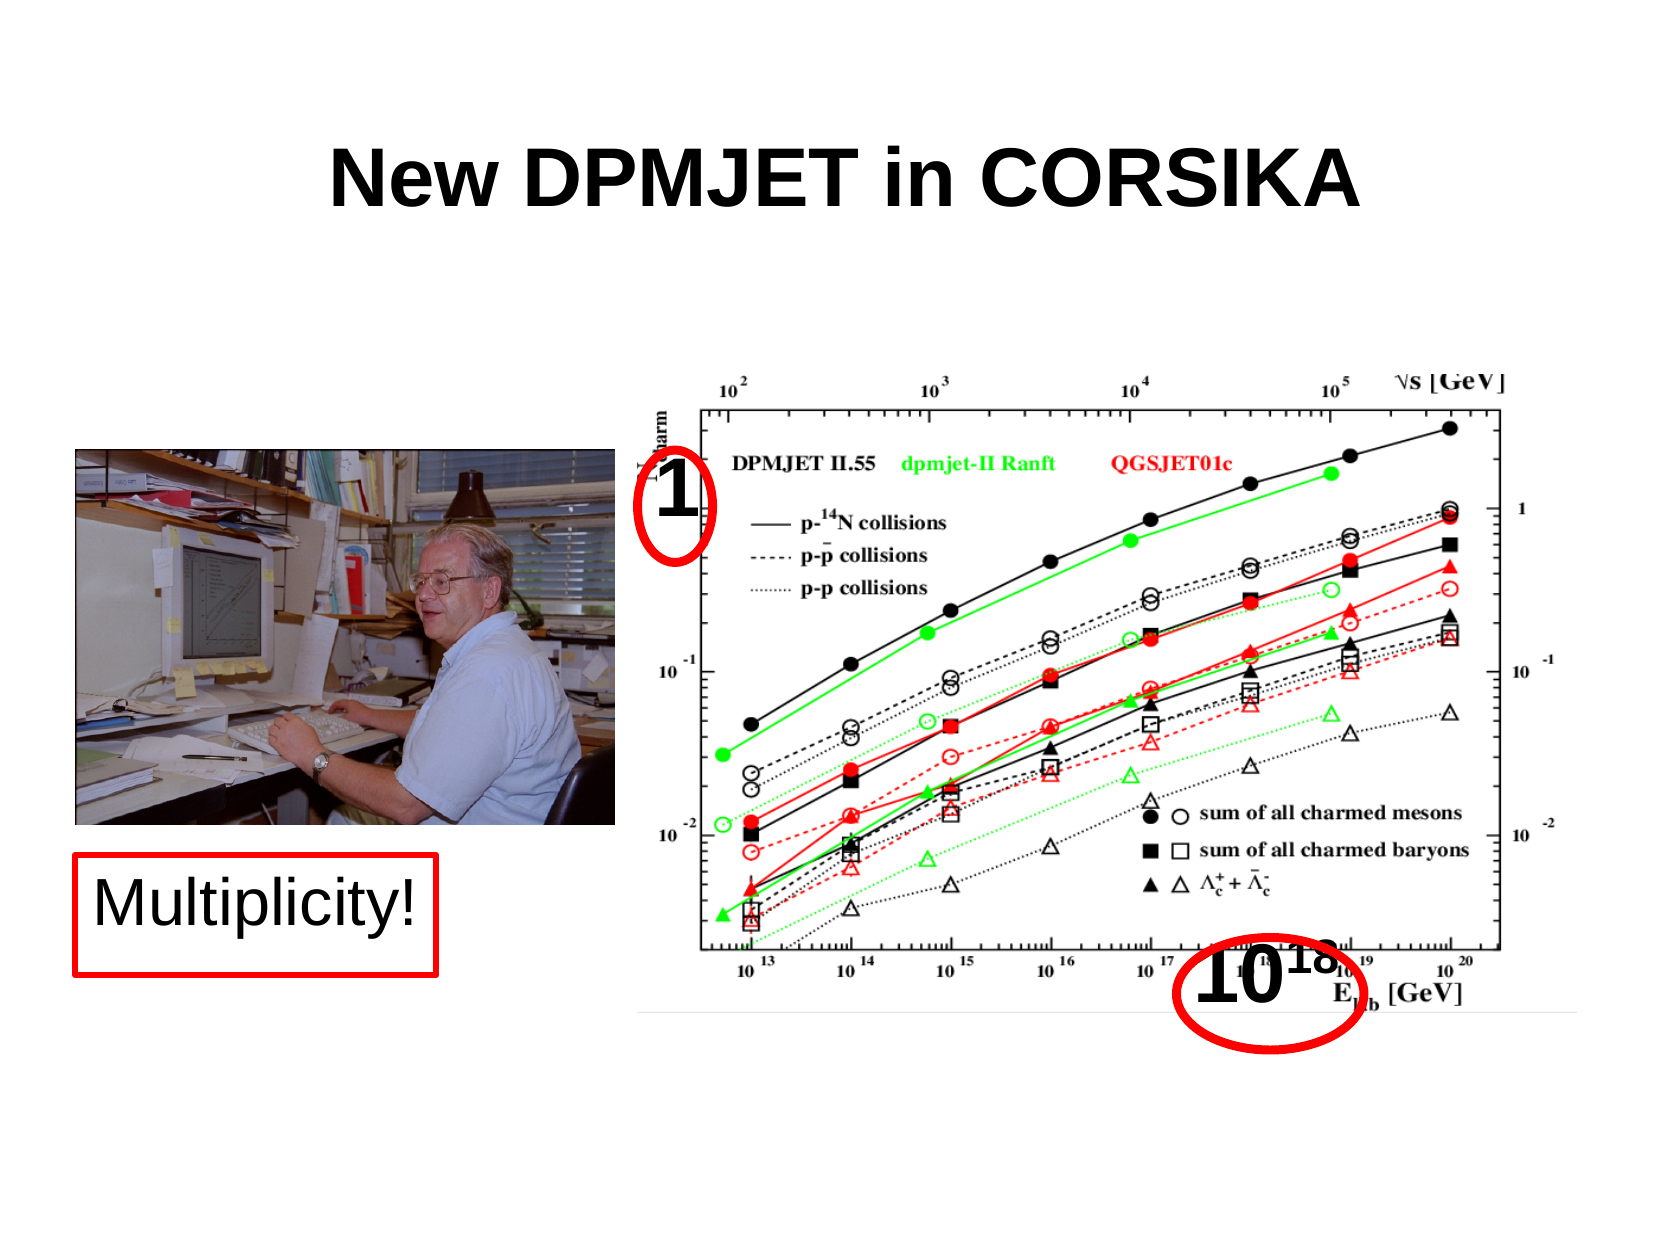

New DPMJET in CORSIKA
1
Multiplicity!
1018